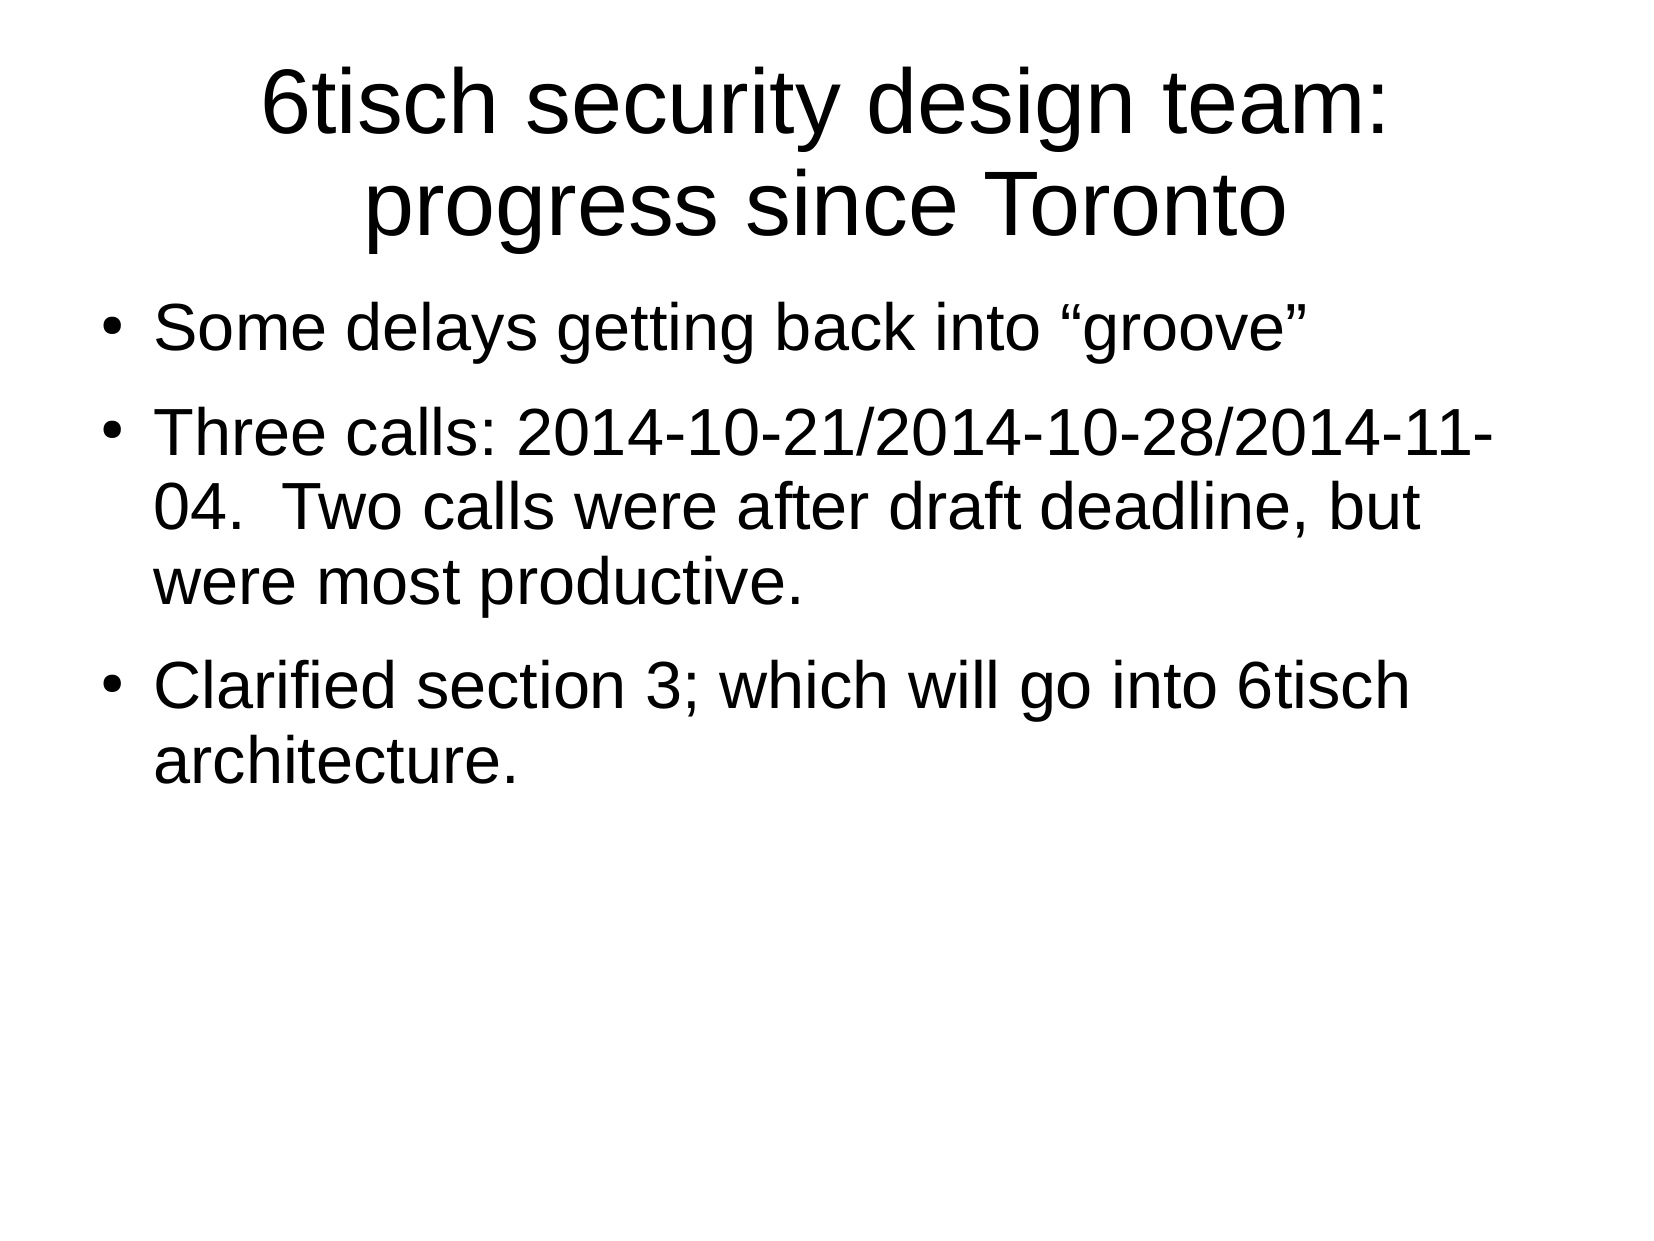

# 6tisch security design team: progress since Toronto
Some delays getting back into “groove”
Three calls: 2014-10-21/2014-10-28/2014-11-04. Two calls were after draft deadline, but were most productive.
Clarified section 3; which will go into 6tisch architecture.